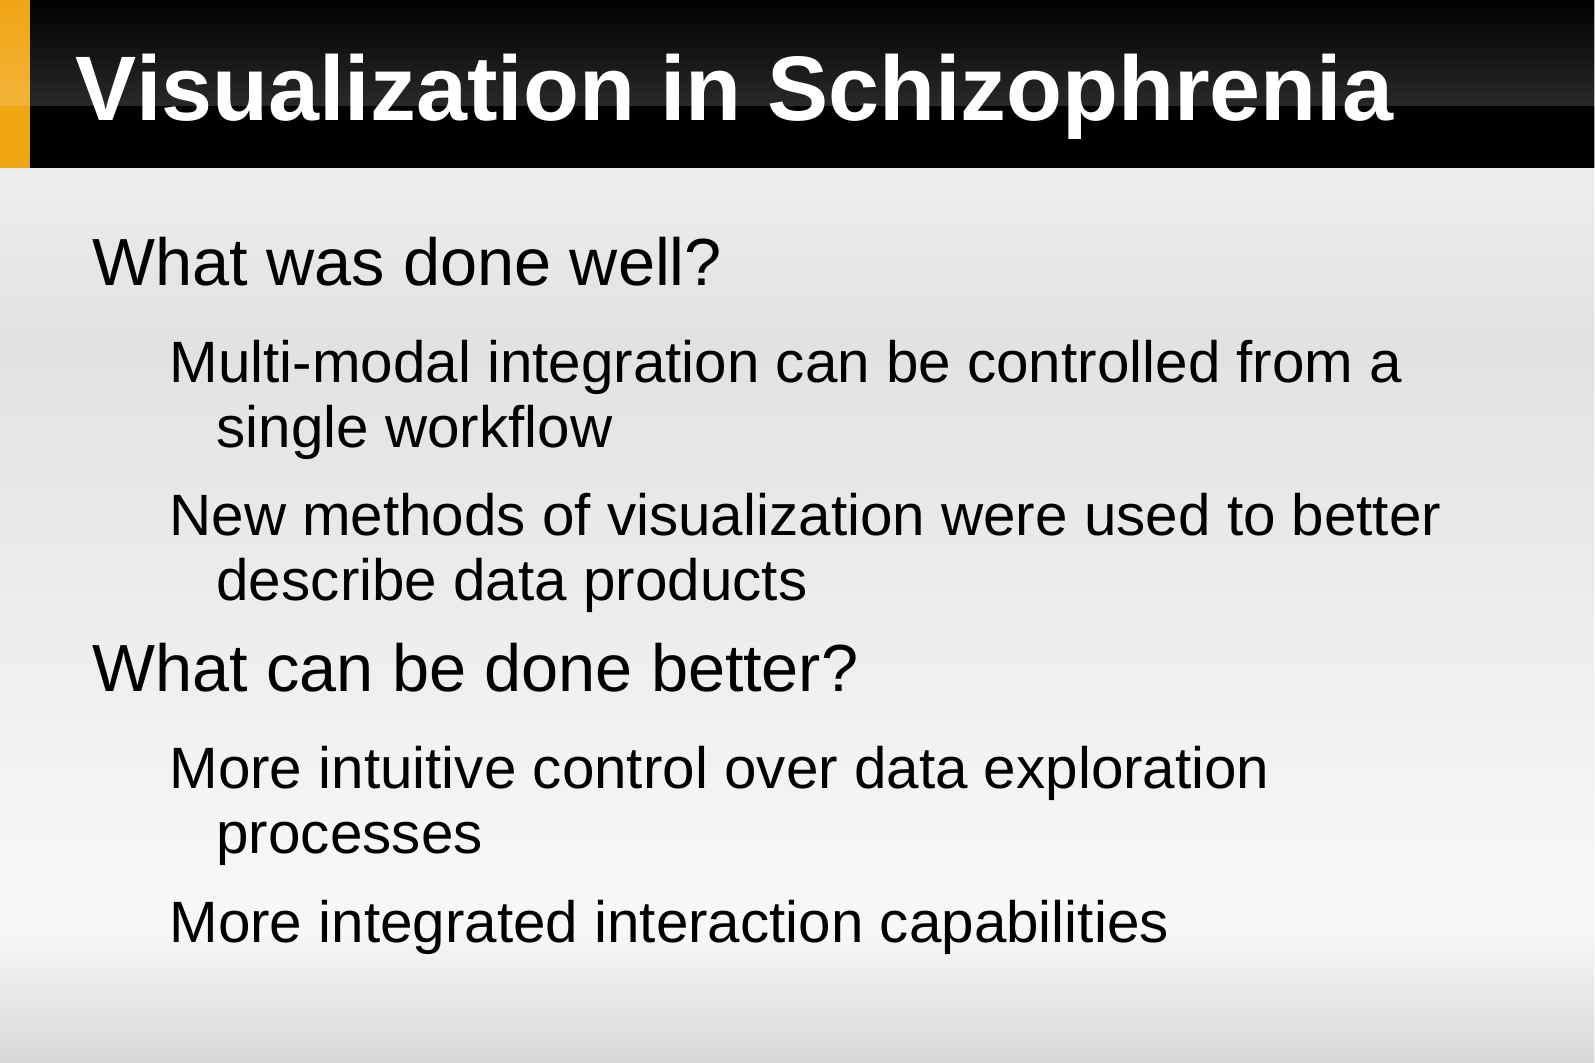

# Visualization in Schizophrenia
What was done well?
Multi-modal integration can be controlled from a single workflow
New methods of visualization were used to better describe data products
What can be done better?
More intuitive control over data exploration processes
More integrated interaction capabilities